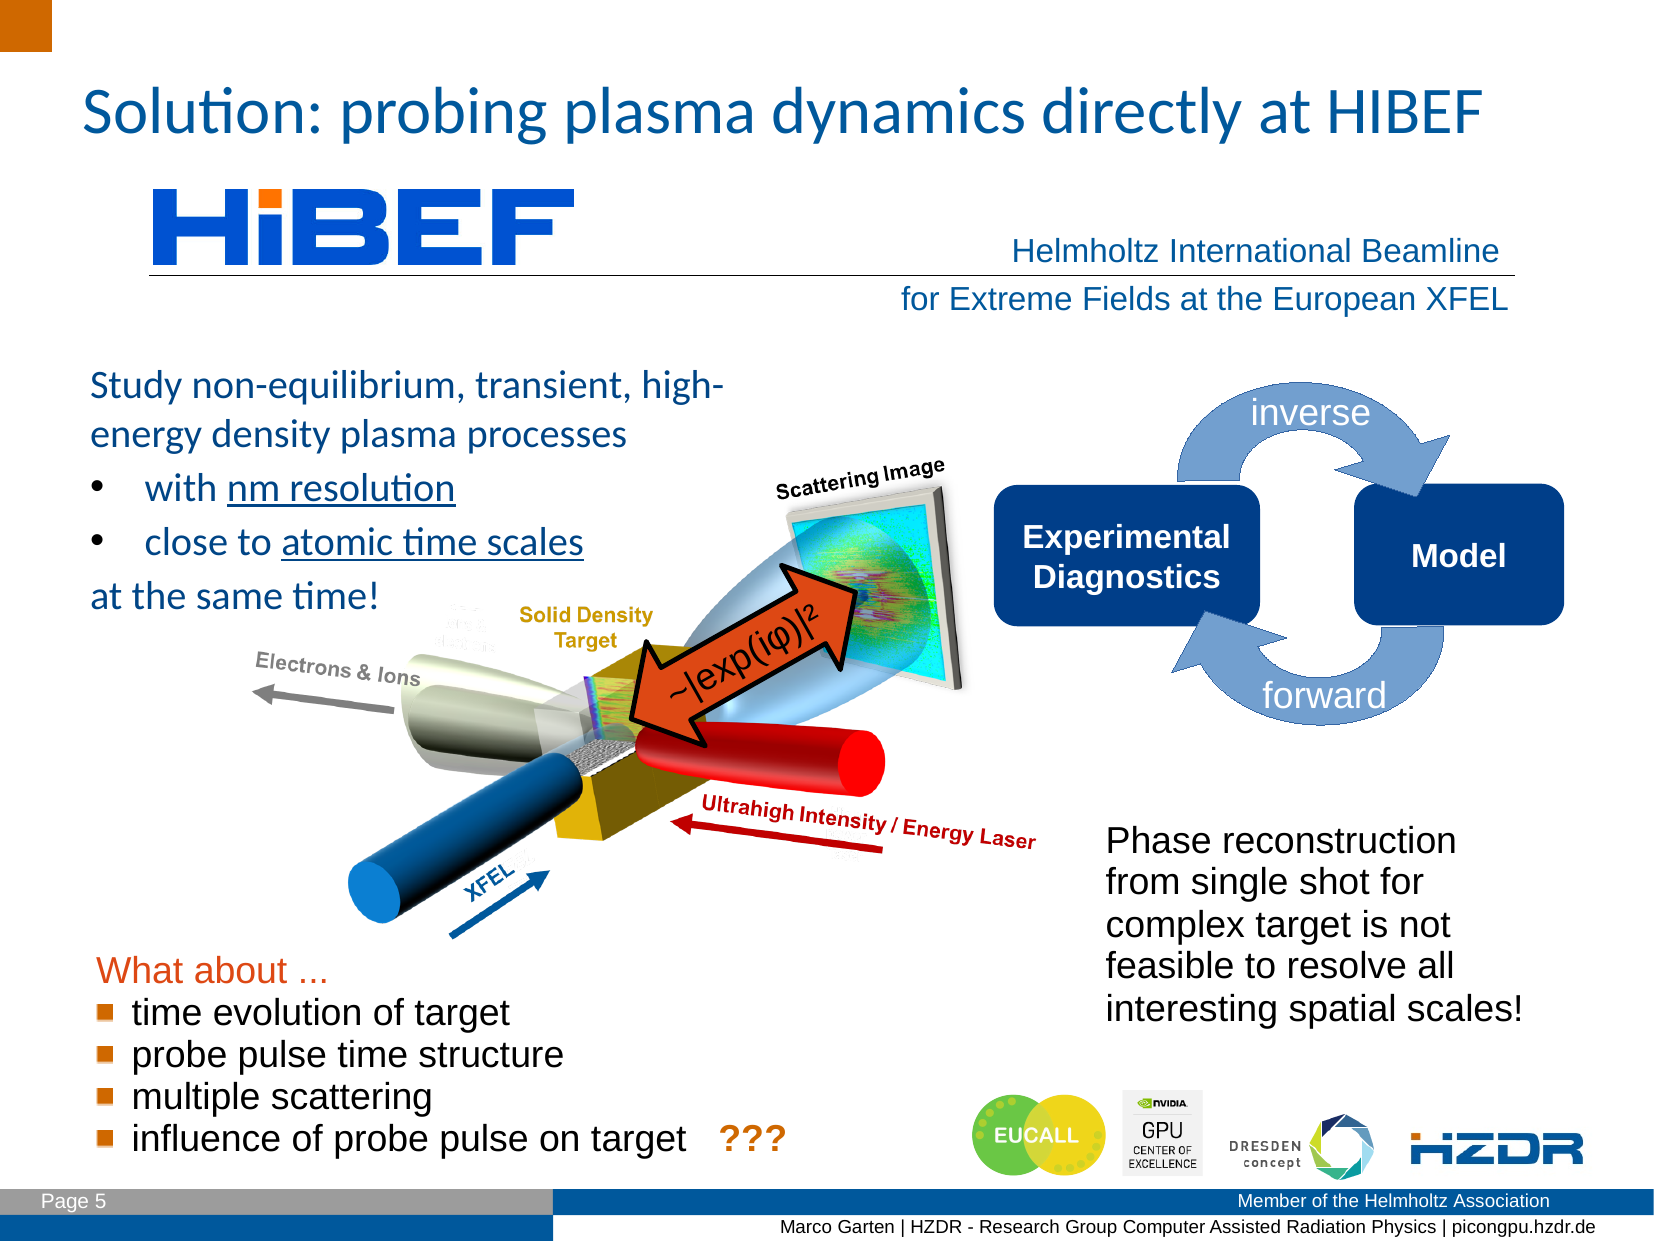

# Solution: probing plasma dynamics directly at HIBEF
Helmholtz International Beamline
for Extreme Fields at the European XFEL
inverse
Model
Experimental
Diagnostics
forward
Study non-equilibrium, transient, high-energy density plasma processes
with nm resolution
close to atomic time scales
at the same time!
~|exp(iφ)|²
Phase reconstruction from single shot for complex target is not feasible to resolve all interesting spatial scales!
What about ...
time evolution of target
probe pulse time structure
multiple scattering
influence of probe pulse on target ???